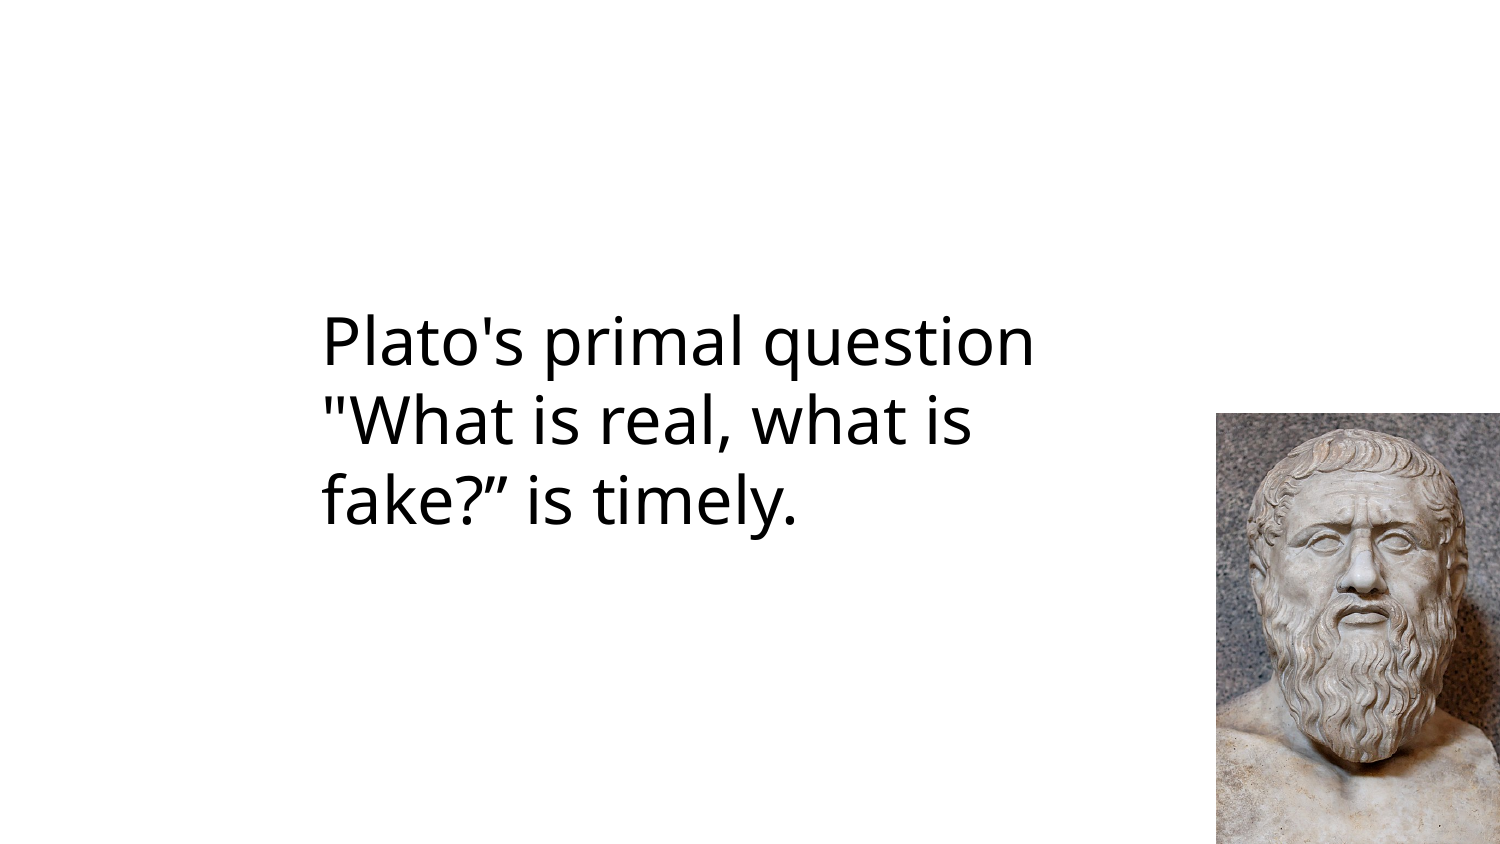

# Plato's primal question "What is real, what is fake?” is timely.